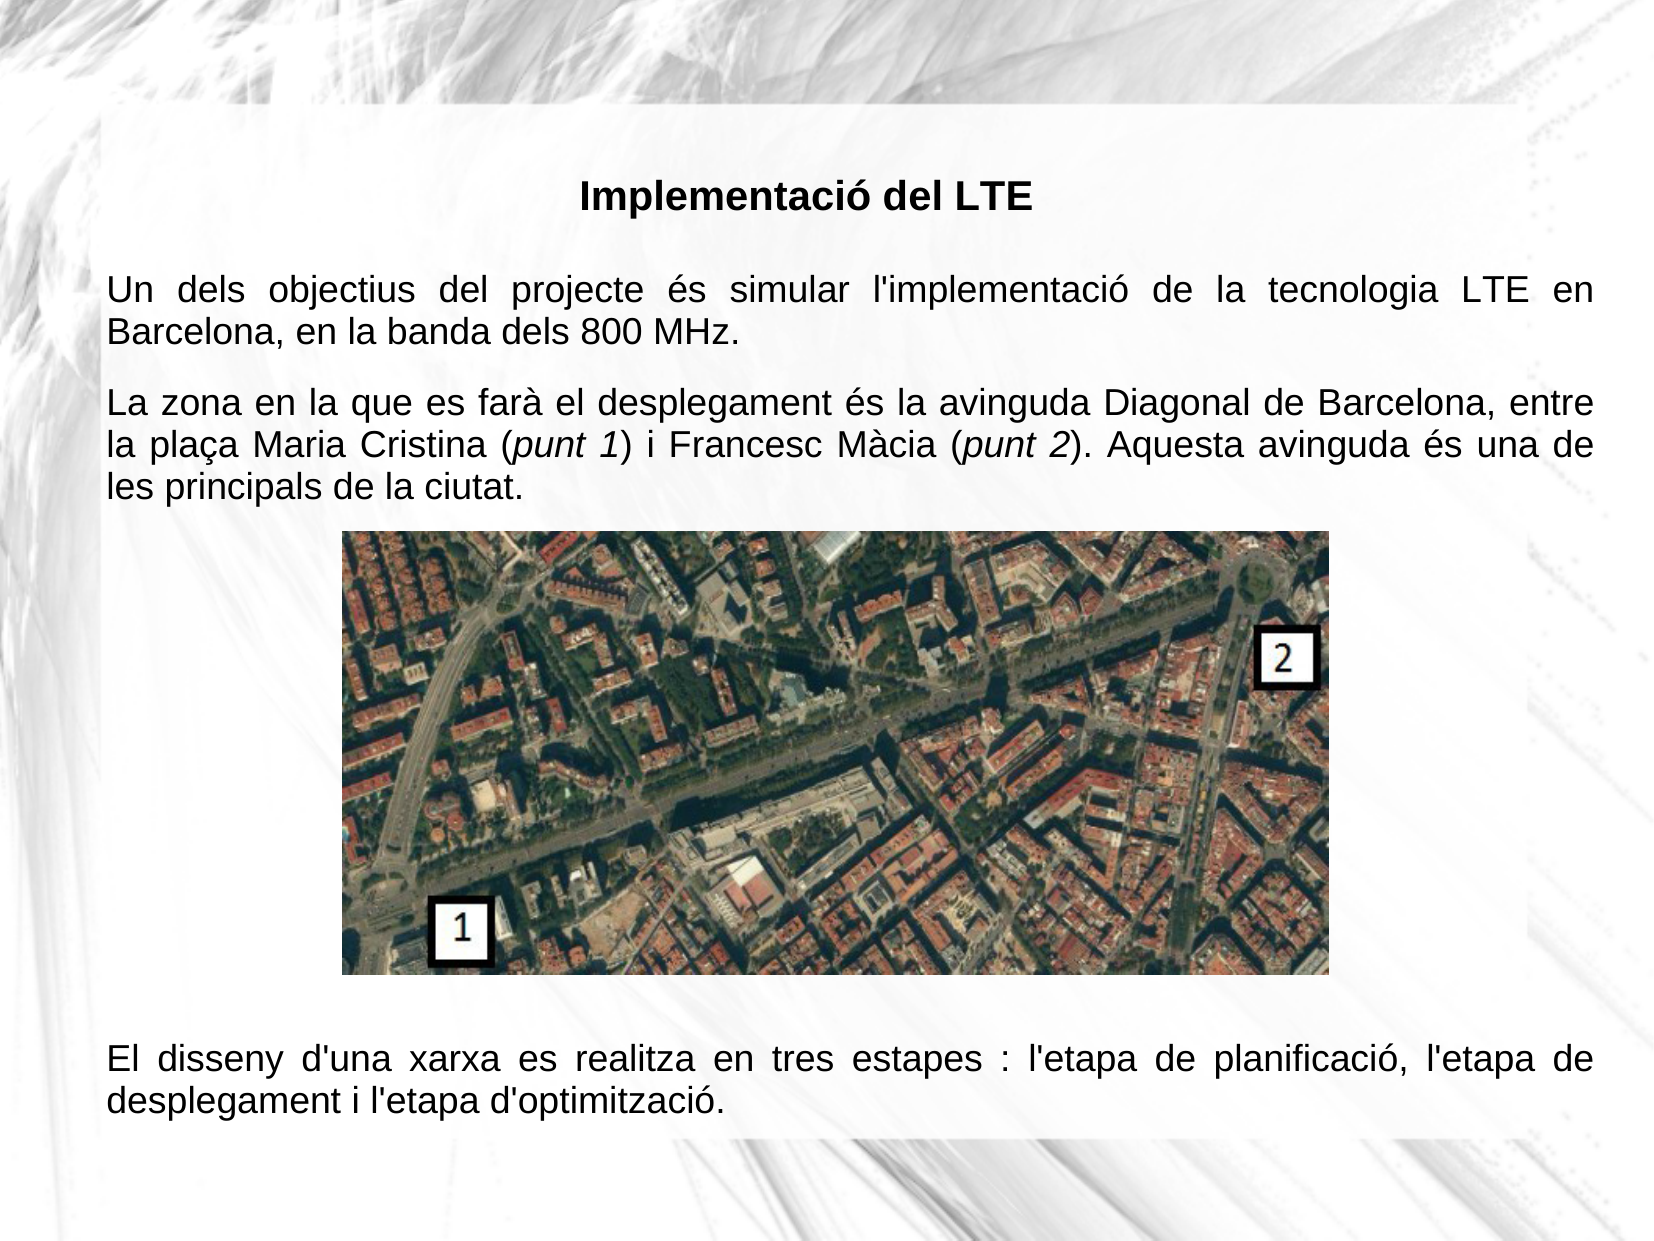

# Implementació del LTE
Un dels objectius del projecte és simular l'implementació de la tecnologia LTE en Barcelona, en la banda dels 800 MHz.
La zona en la que es farà el desplegament és la avinguda Diagonal de Barcelona, entre la plaça Maria Cristina (punt 1) i Francesc Màcia (punt 2). Aquesta avinguda és una de les principals de la ciutat.
El disseny d'una xarxa es realitza en tres estapes : l'etapa de planificació, l'etapa de desplegament i l'etapa d'optimització.